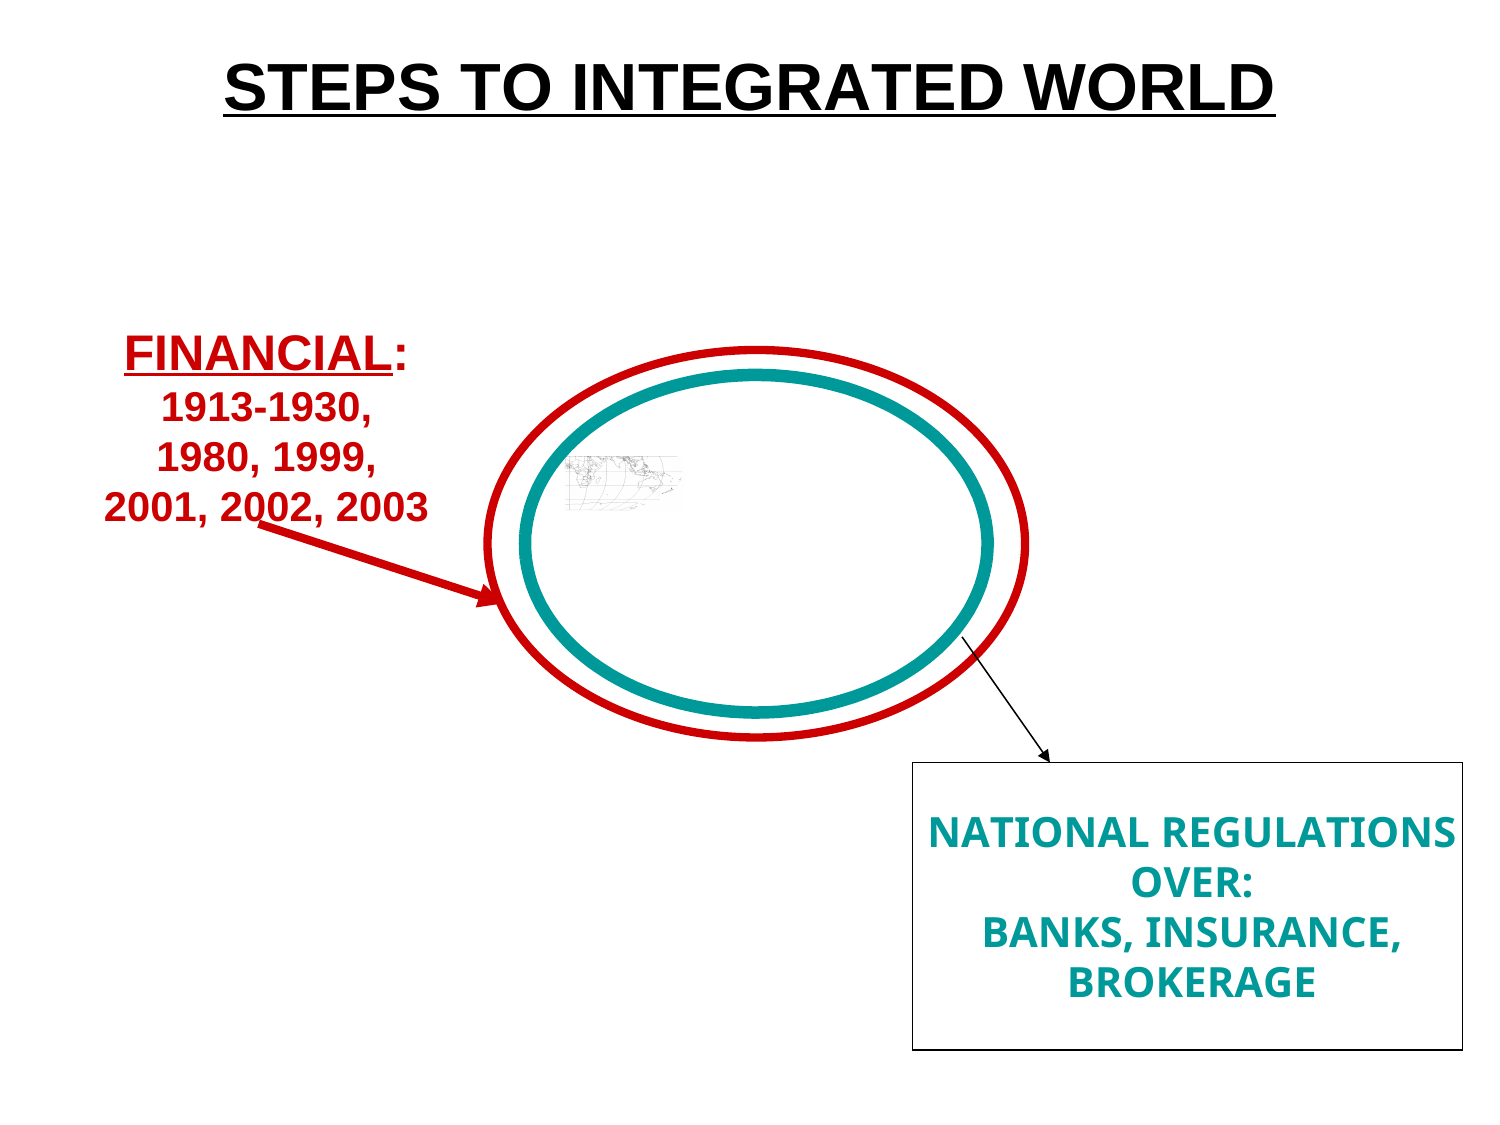

STEPS TO INTEGRATED WORLD
FINANCIAL:
1913-1930,
1980, 1999,
2001, 2002, 2003
NATIONAL REGULATIONS
OVER:
BANKS, INSURANCE,
BROKERAGE